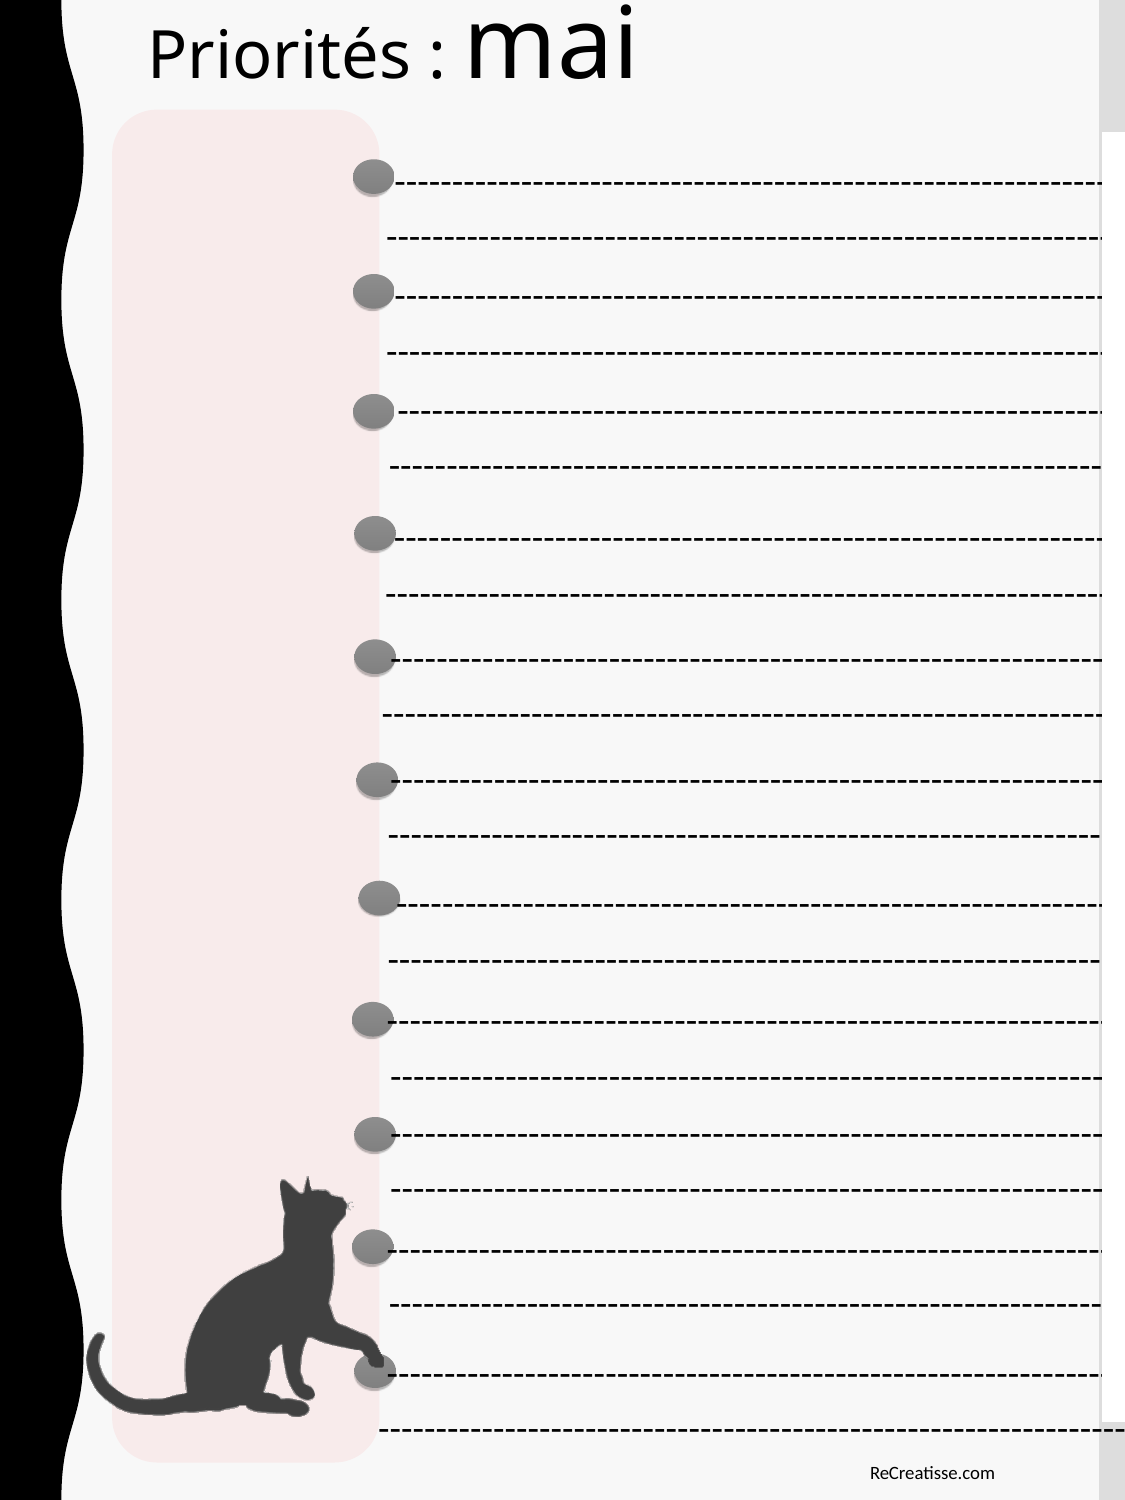

Priorités : mai
--------------------------------------------------------------------------------------
--------------------------------------------------------------------------------------
--------------------------------------------------------------------------------------
--------------------------------------------------------------------------------------
--------------------------------------------------------------------------------------
--------------------------------------------------------------------------------------
--------------------------------------------------------------------------------------
--------------------------------------------------------------------------------------
--------------------------------------------------------------------------------------
--------------------------------------------------------------------------------------
--------------------------------------------------------------------------------------
--------------------------------------------------------------------------------------
--------------------------------------------------------------------------------------
--------------------------------------------------------------------------------------
--------------------------------------------------------------------------------------
--------------------------------------------------------------------------------------
--------------------------------------------------------------------------------------
--------------------------------------------------------------------------------------
--------------------------------------------------------------------------------------
--------------------------------------------------------------------------------------
--------------------------------------------------------------------------------------
--------------------------------------------------------------------------------------
ReCreatisse.com